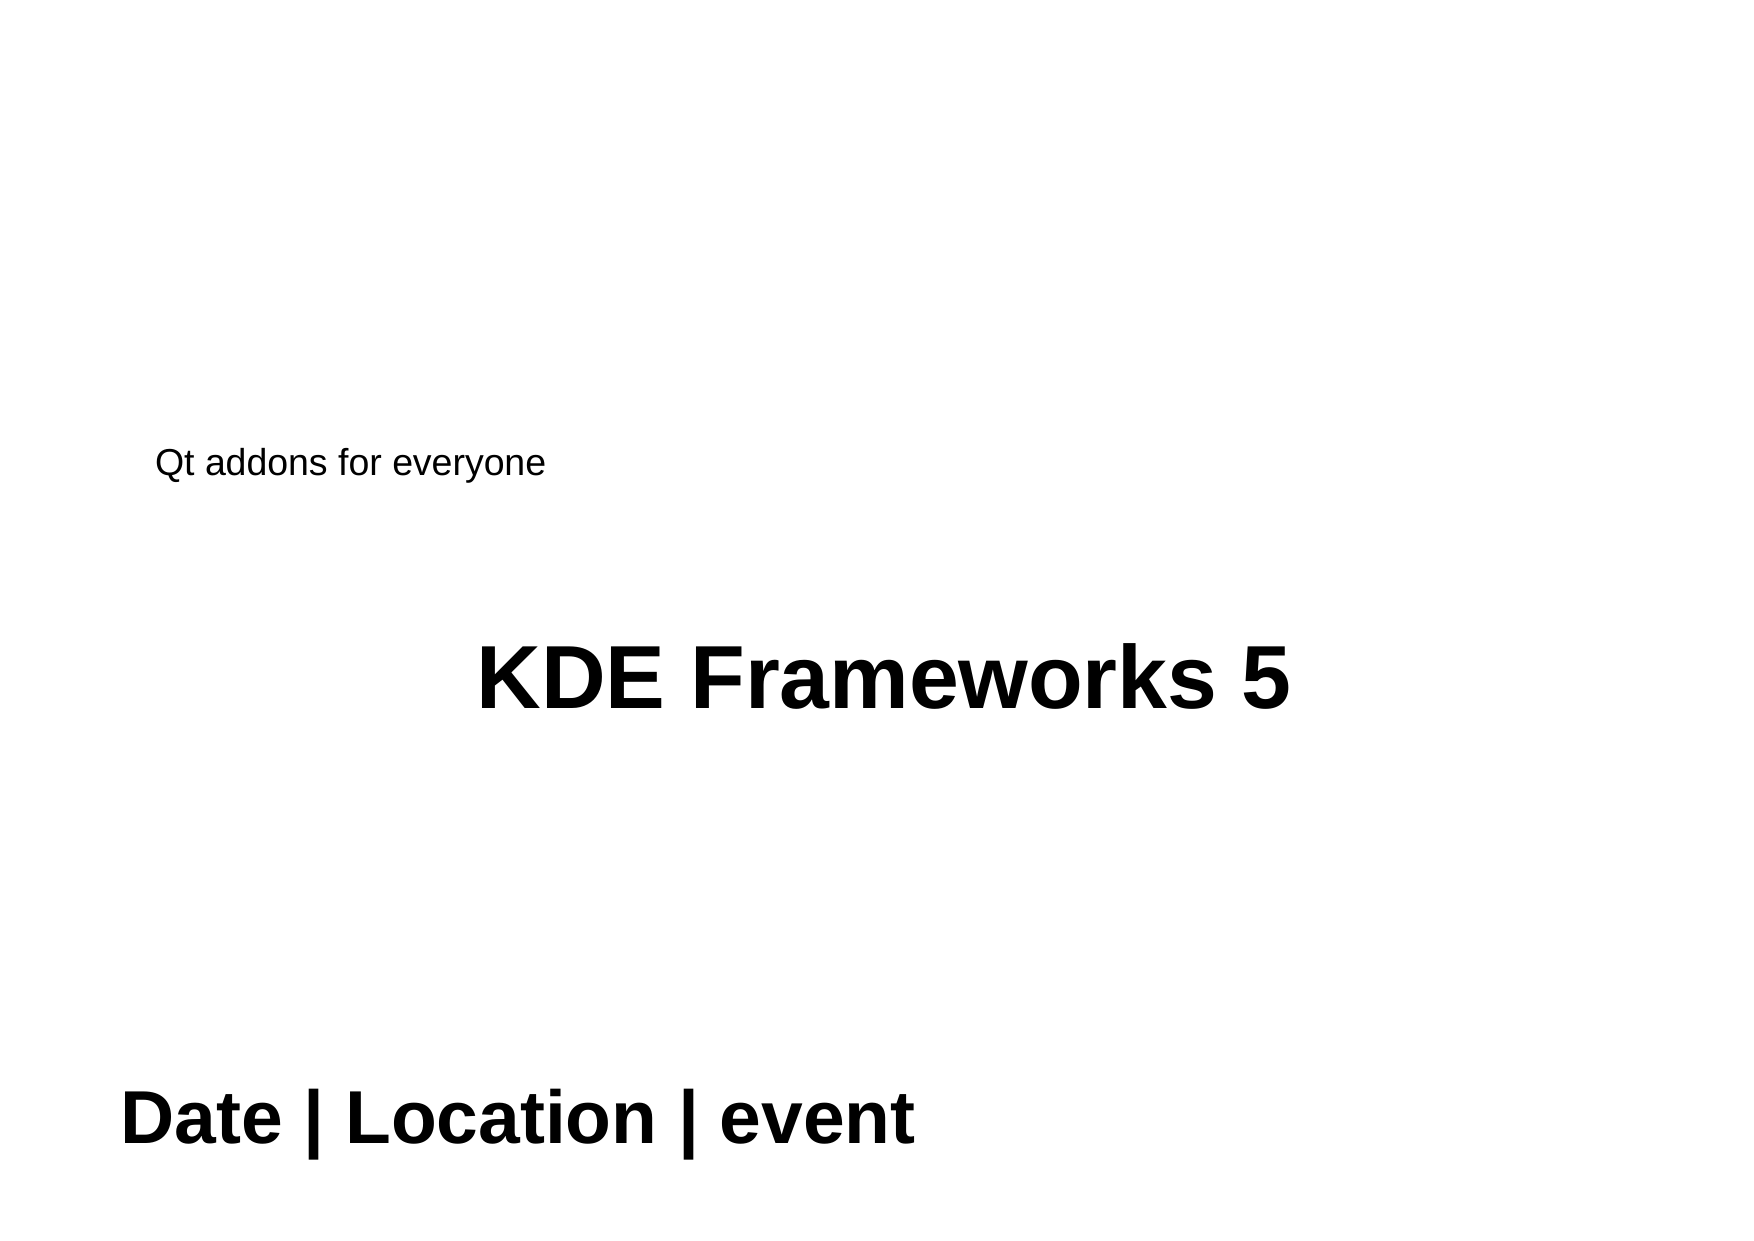

Qt addons for everyone
KDE Frameworks 5
Date | Location | event